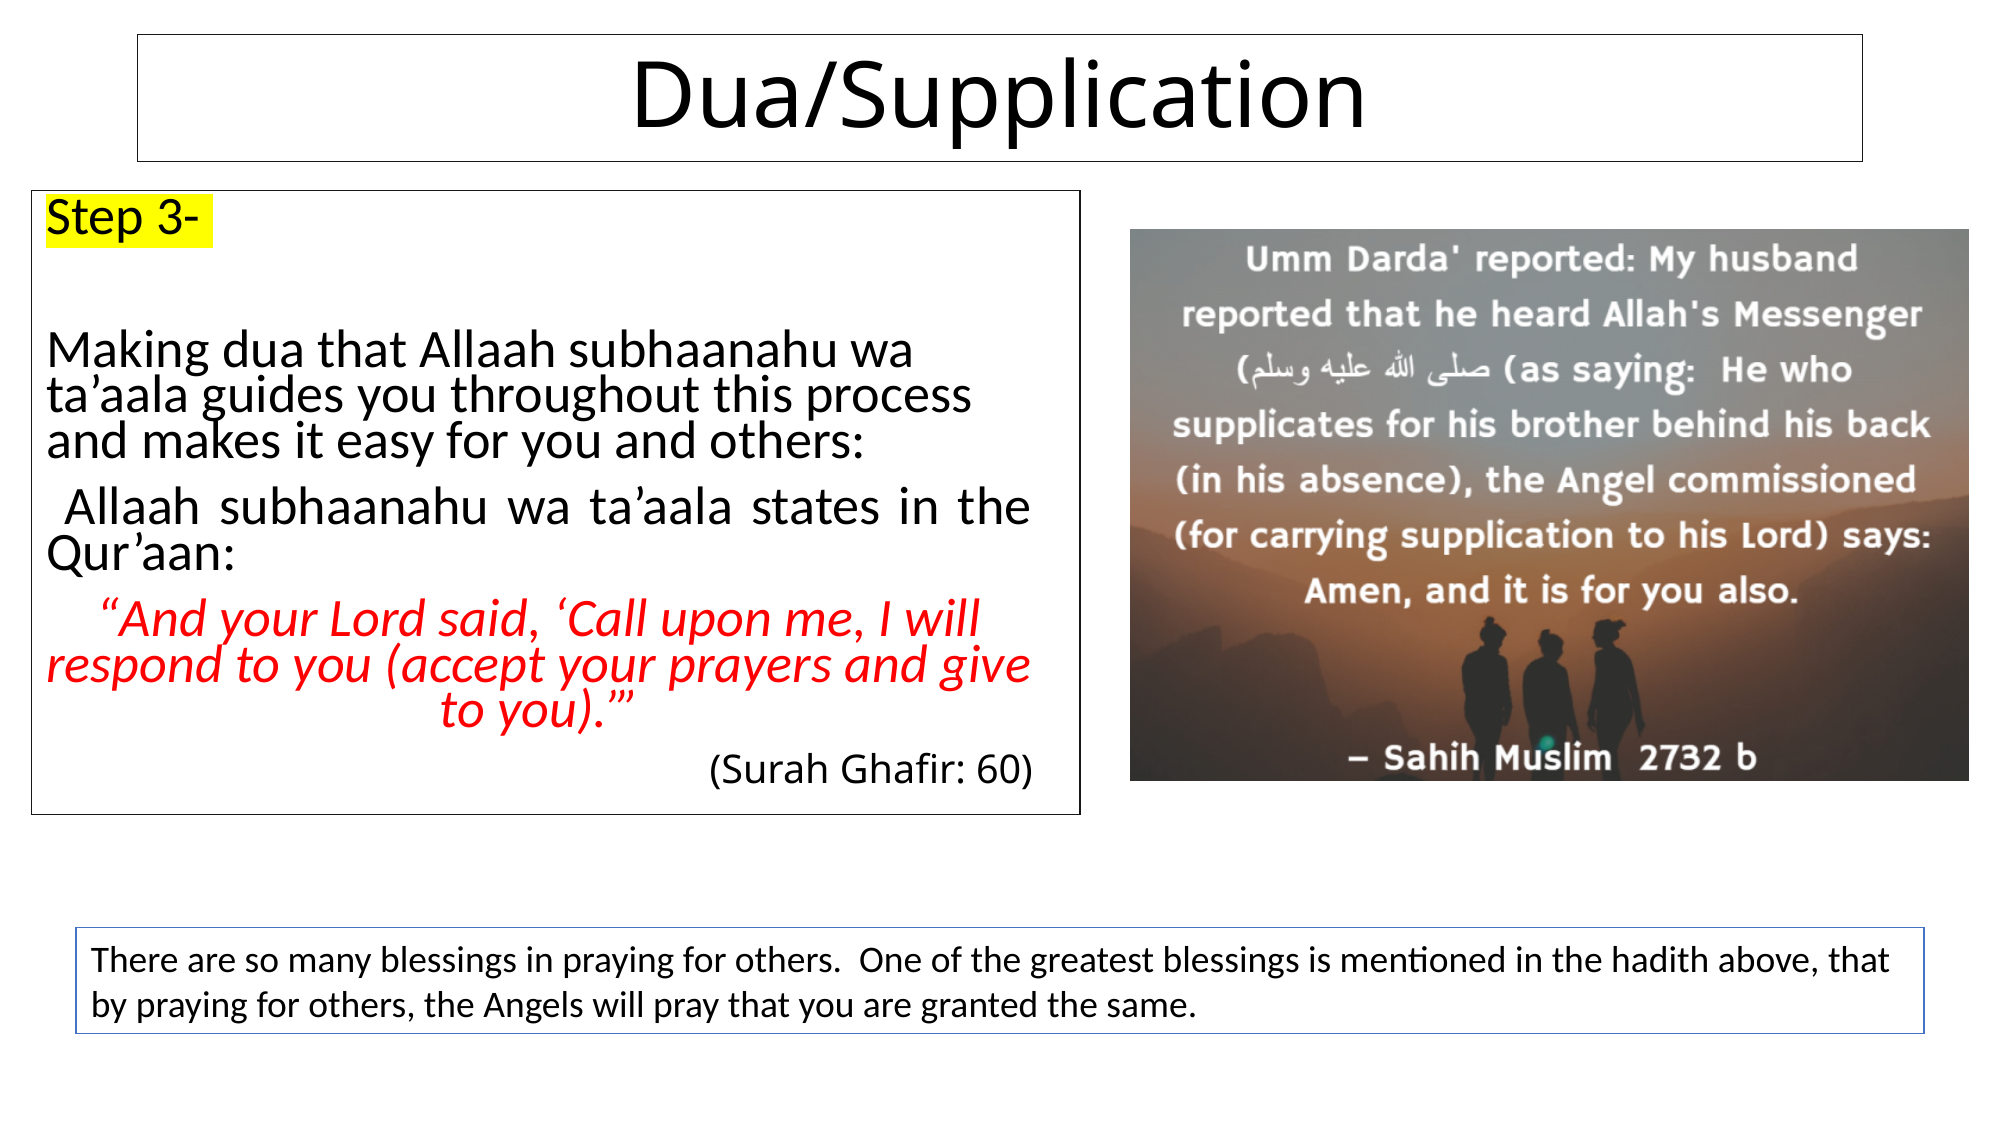

# Dua/Supplication
Step 3-
Making dua that Allaah subhaanahu wa ta’aala guides you throughout this process and makes it easy for you and others:
 Allaah subhaanahu wa ta’aala states in the Qur’aan:
“And your Lord said, ‘Call upon me, I will respond to you (accept your prayers and give to you).’”
(Surah Ghafir: 60)
There are so many blessings in praying for others. One of the greatest blessings is mentioned in the hadith above, that by praying for others, the Angels will pray that you are granted the same.